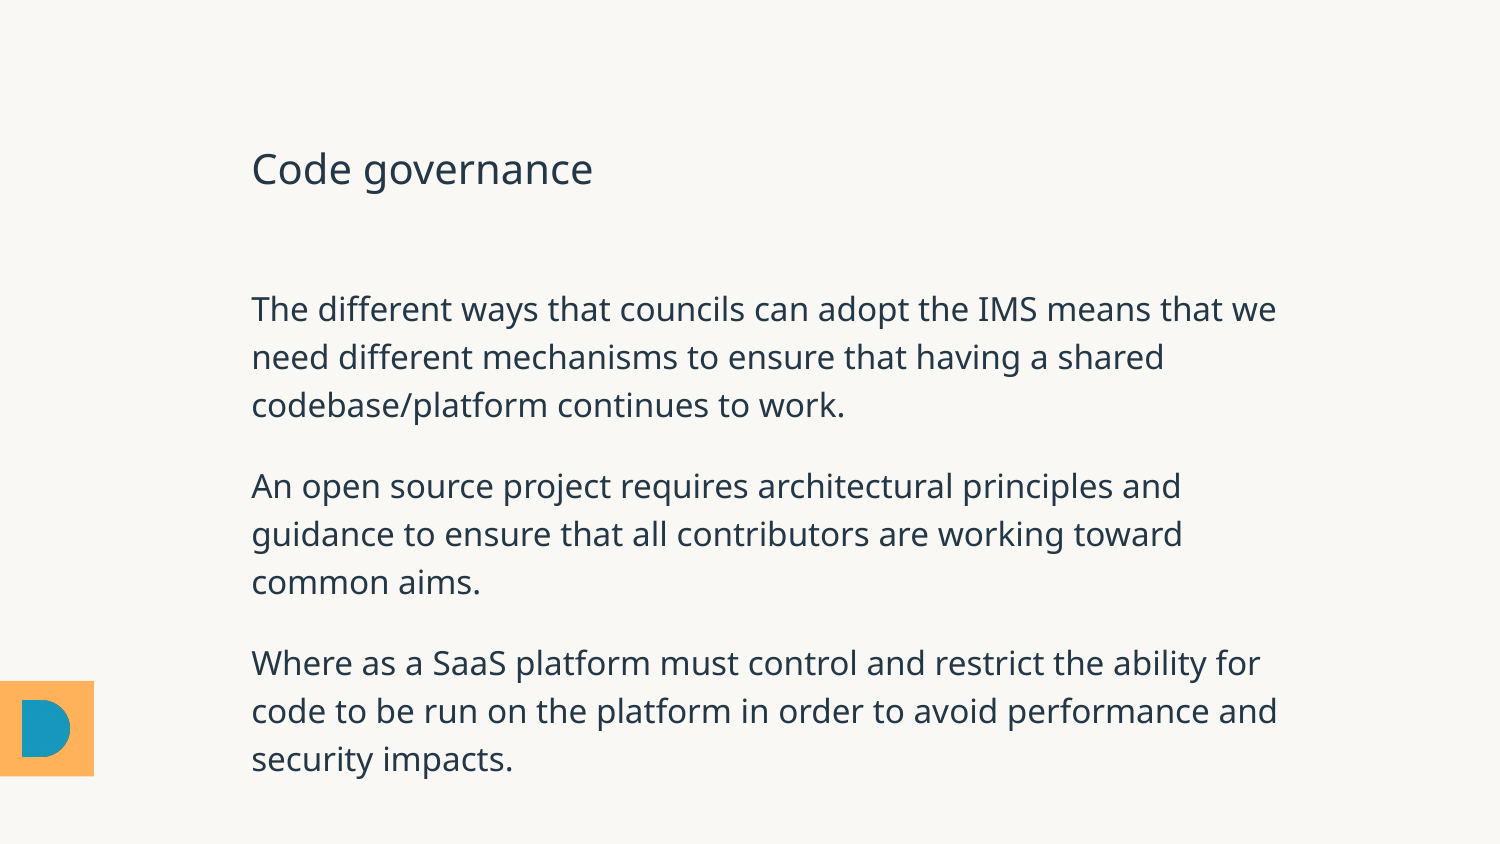

# Code governance
The different ways that councils can adopt the IMS means that we need different mechanisms to ensure that having a shared codebase/platform continues to work.
An open source project requires architectural principles and guidance to ensure that all contributors are working toward common aims.
Where as a SaaS platform must control and restrict the ability for code to be run on the platform in order to avoid performance and security impacts.